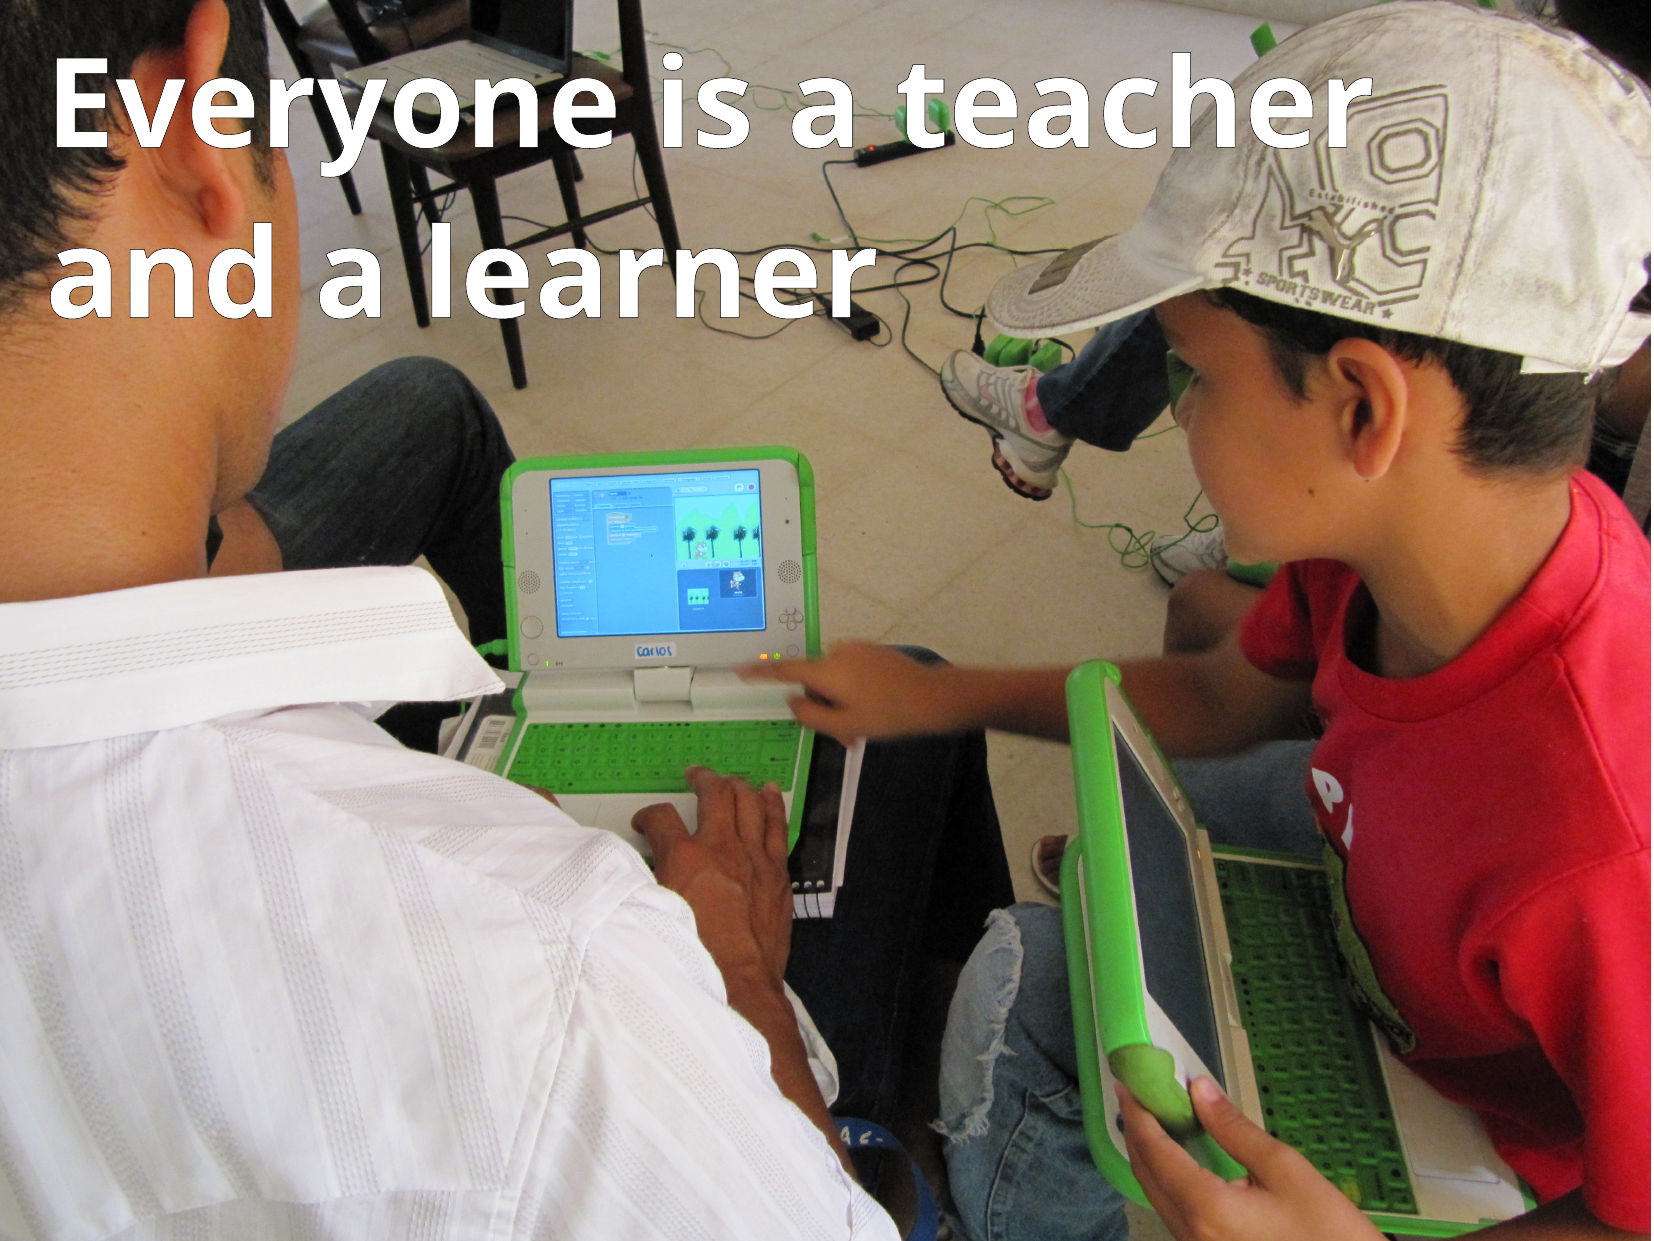

# Everyone is a teacher and a learner